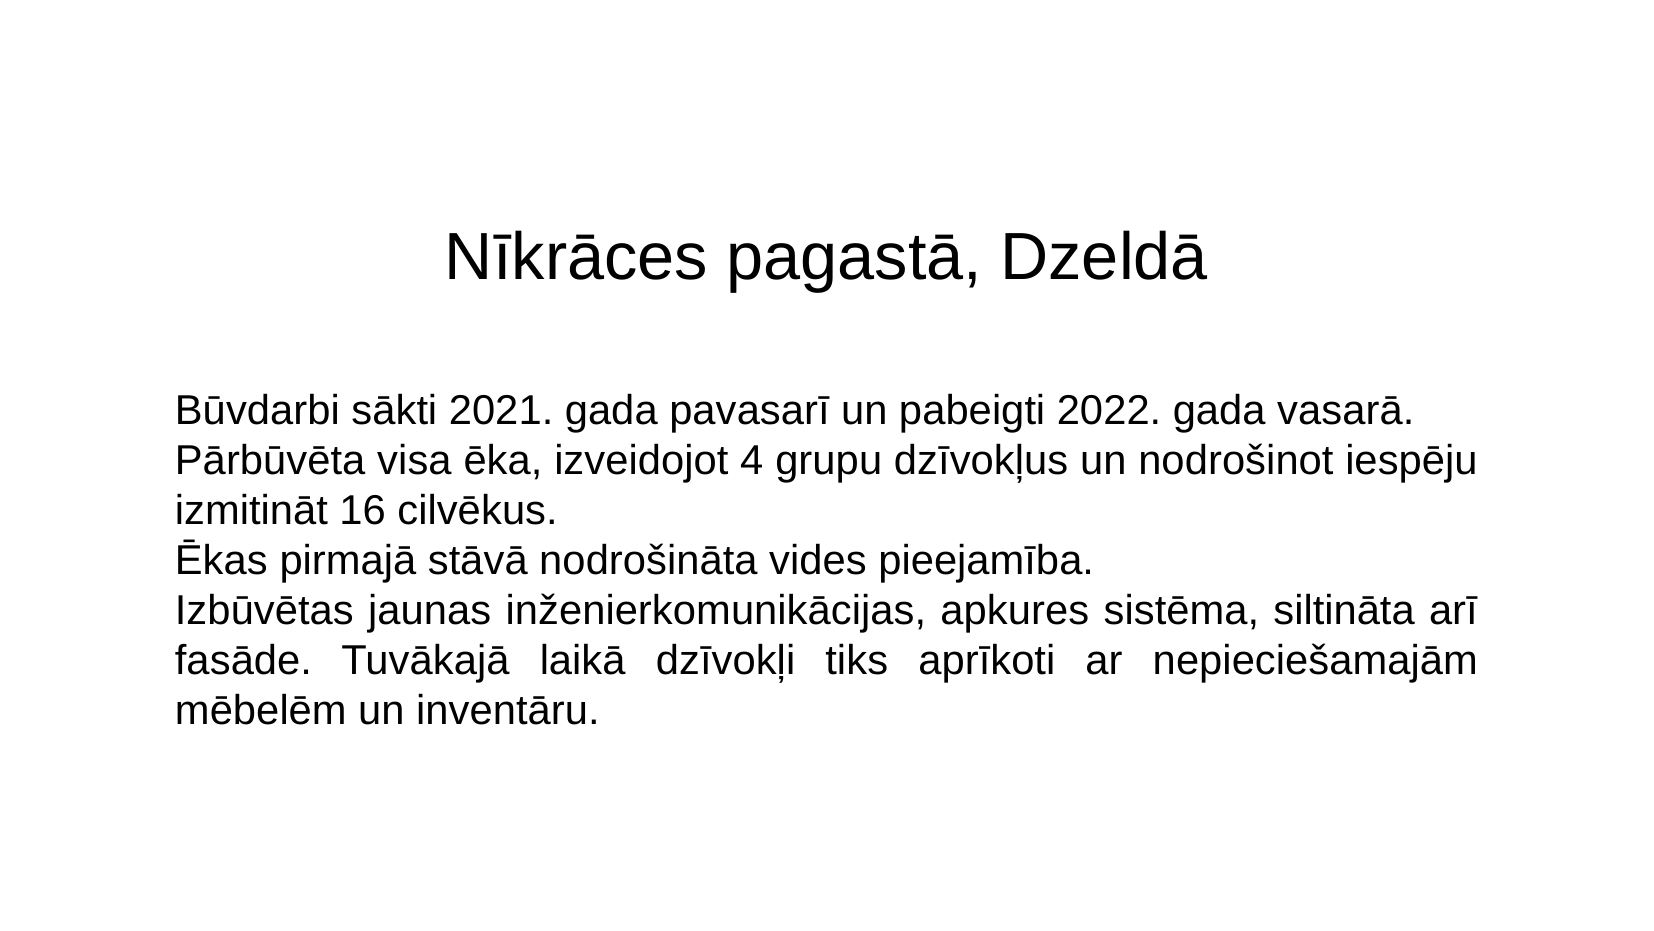

Nīkrāces pagastā, Dzeldā
Būvdarbi sākti 2021. gada pavasarī un pabeigti 2022. gada vasarā.
Pārbūvēta visa ēka, izveidojot 4 grupu dzīvokļus un nodrošinot iespēju izmitināt 16 cilvēkus.
Ēkas pirmajā stāvā nodrošināta vides pieejamība.
Izbūvētas jaunas inženierkomunikācijas, apkures sistēma, siltināta arī fasāde. Tuvākajā laikā dzīvokļi tiks aprīkoti ar nepieciešamajām mēbelēm un inventāru.